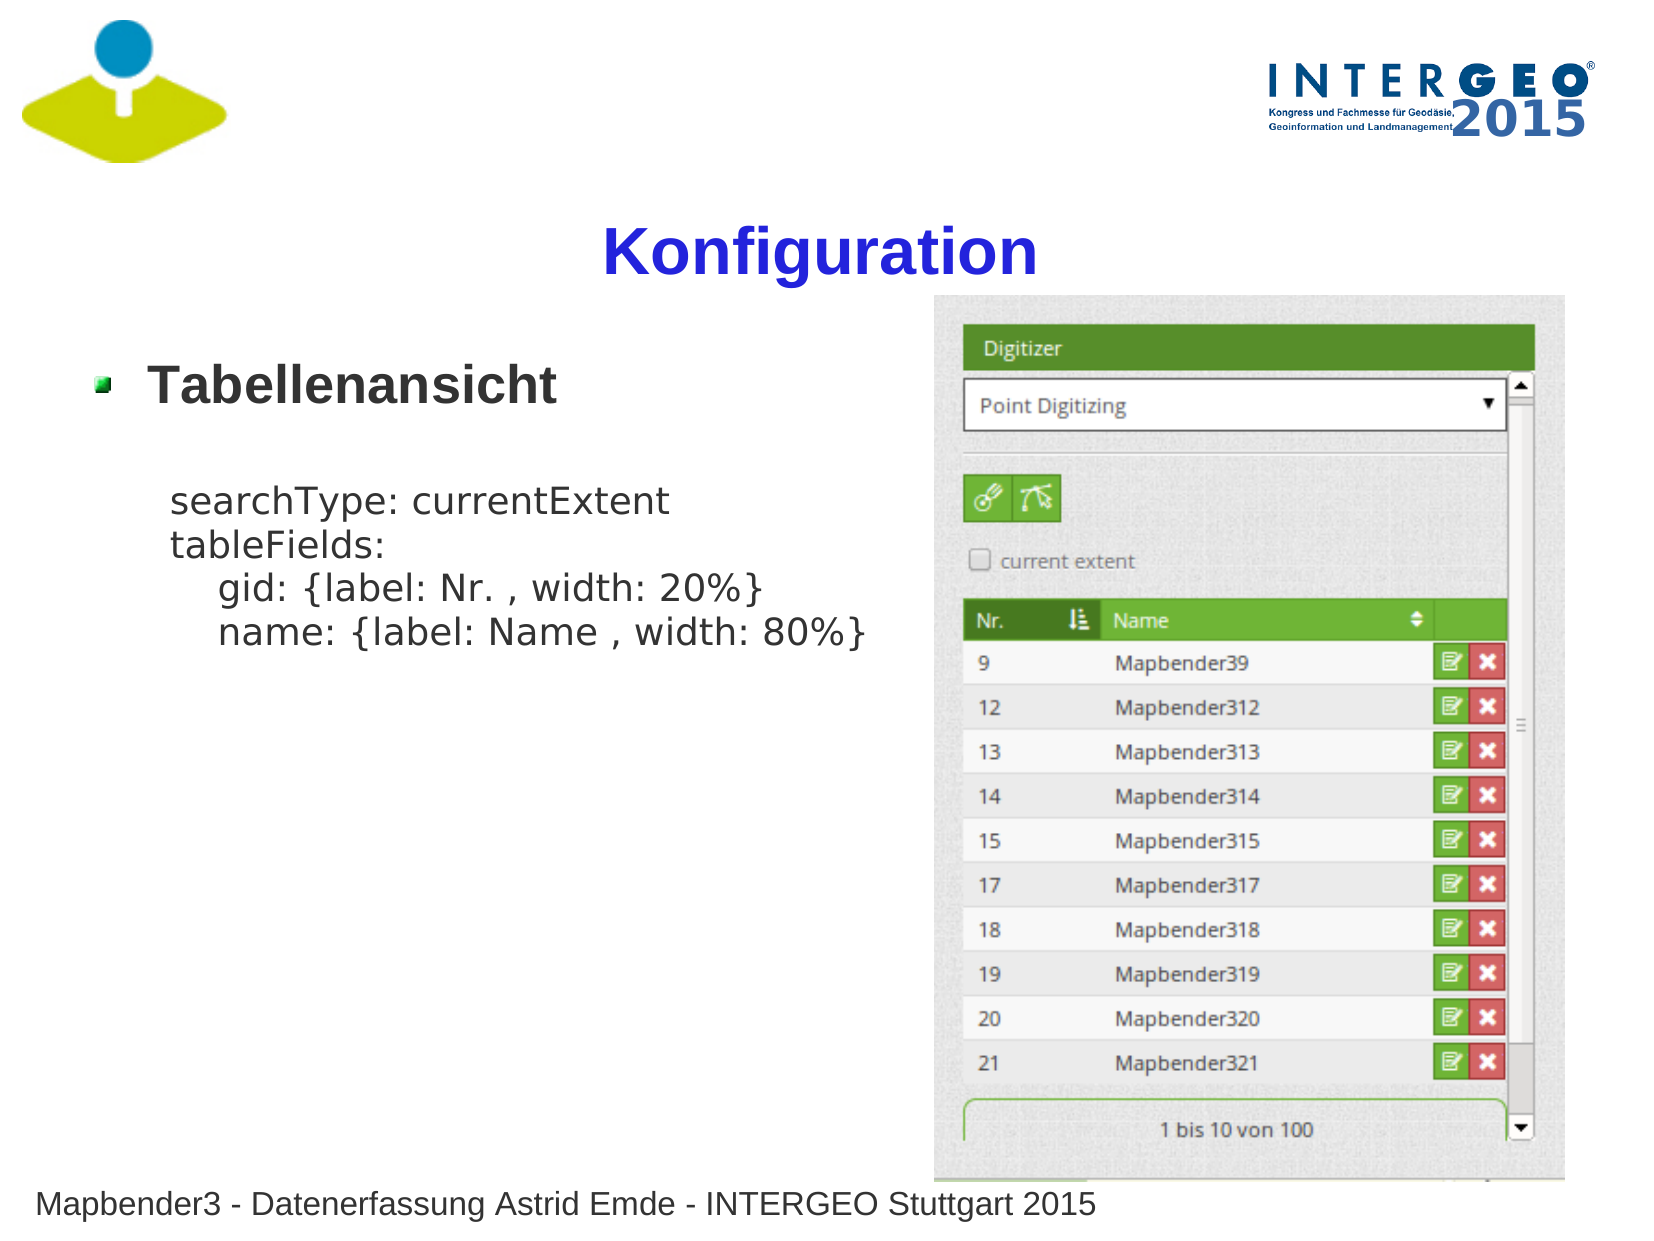

# Konfiguration
Tabellenansicht
 searchType: currentExtent
 tableFields:
 gid: {label: Nr. , width: 20%}
 name: {label: Name , width: 80%}